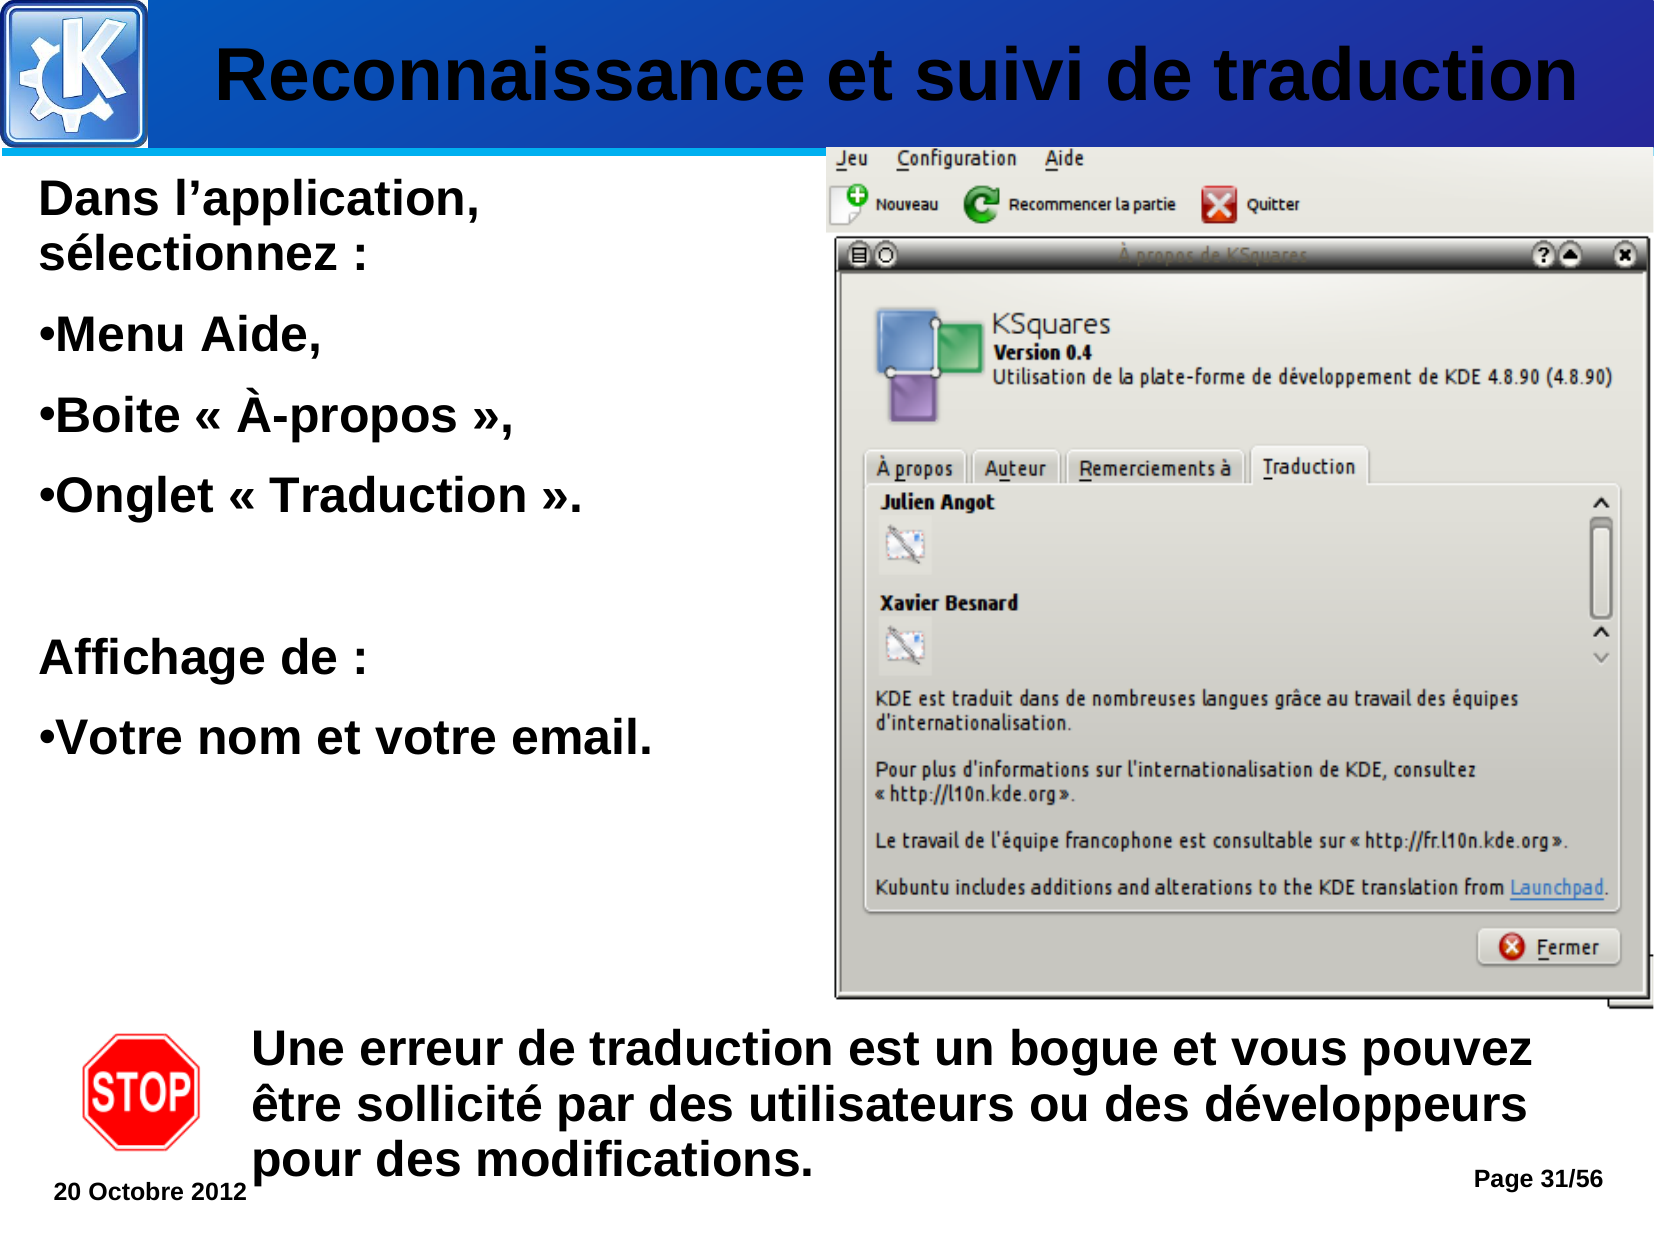

Reconnaissance et suivi de traduction
Dans l’application, sélectionnez :
Menu Aide,
Boite « À-propos »,
Onglet « Traduction ».
Affichage de :
Votre nom et votre email.
Une erreur de traduction est un bogue et vous pouvez être sollicité par des utilisateurs ou des développeurs pour des modifications.